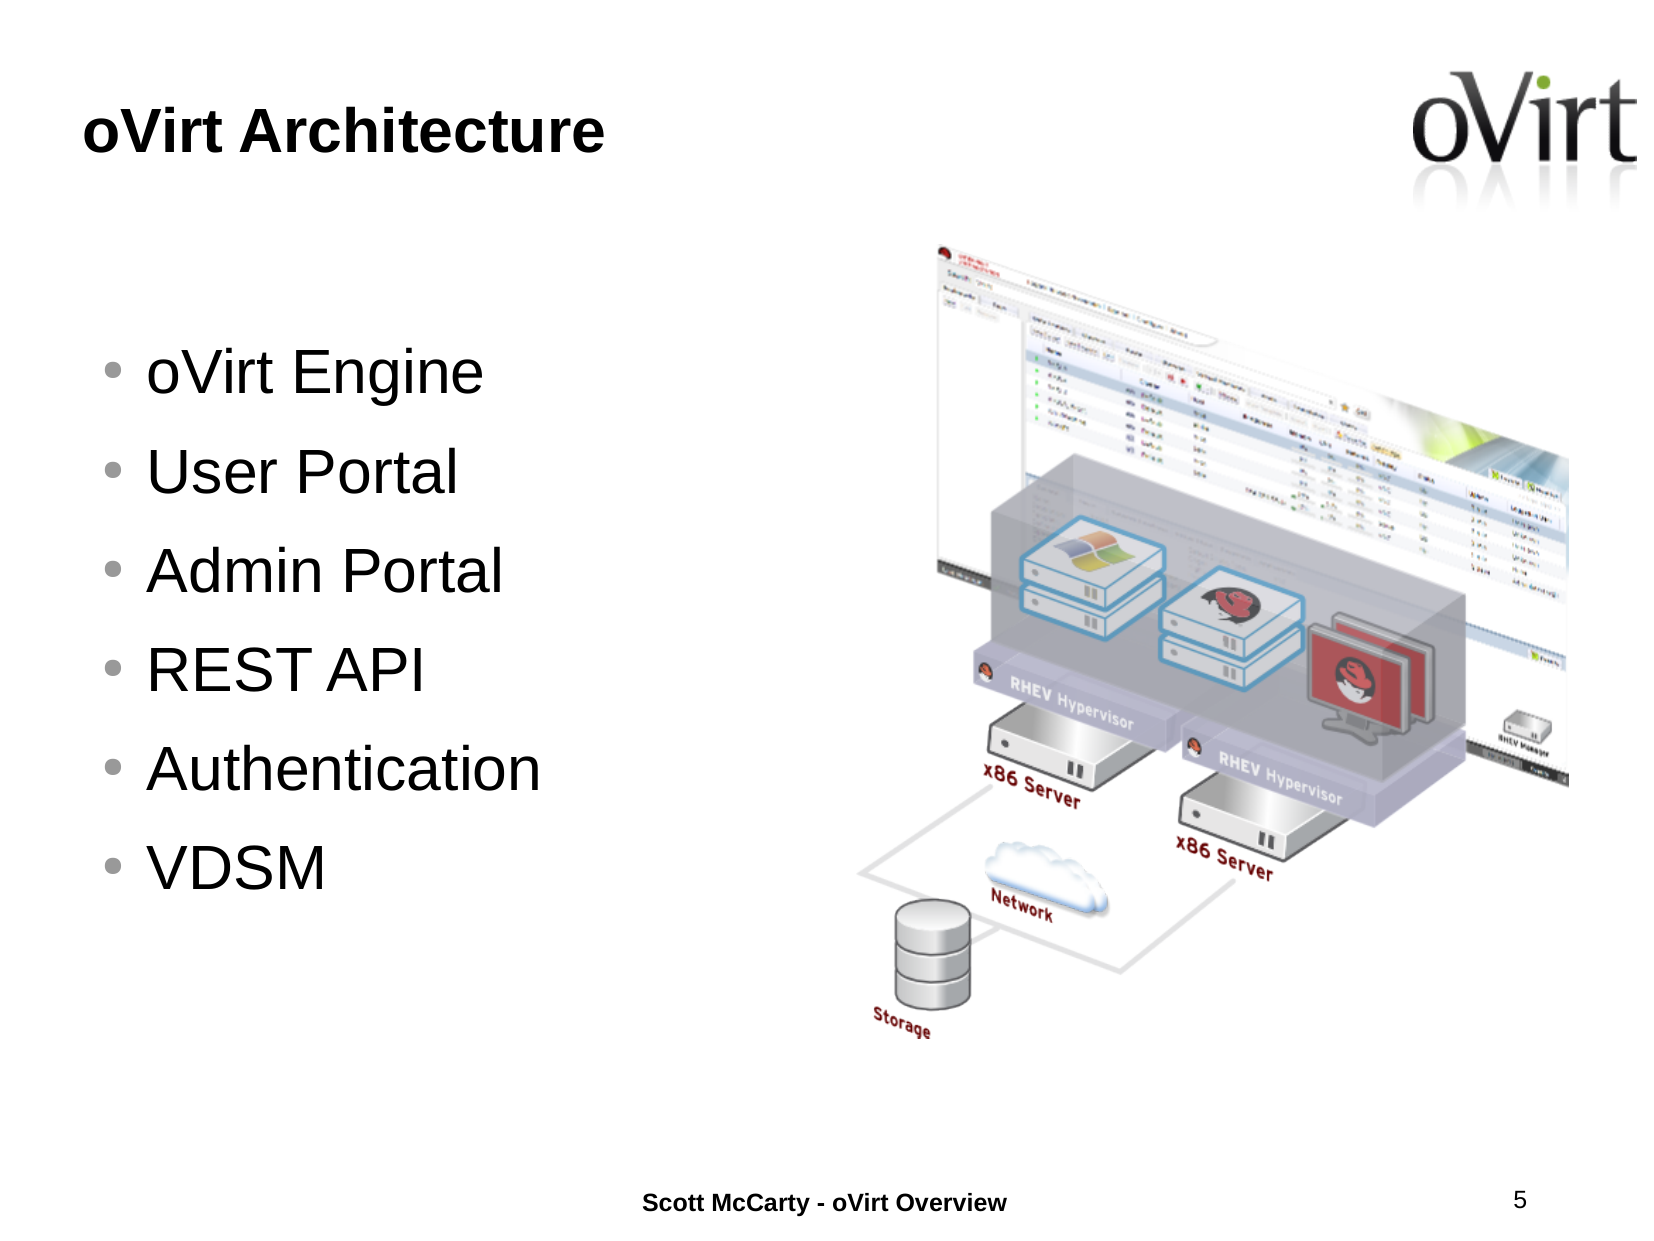

oVirt Architecture
# oVirt Engine
User Portal
Admin Portal
REST API
Authentication
VDSM